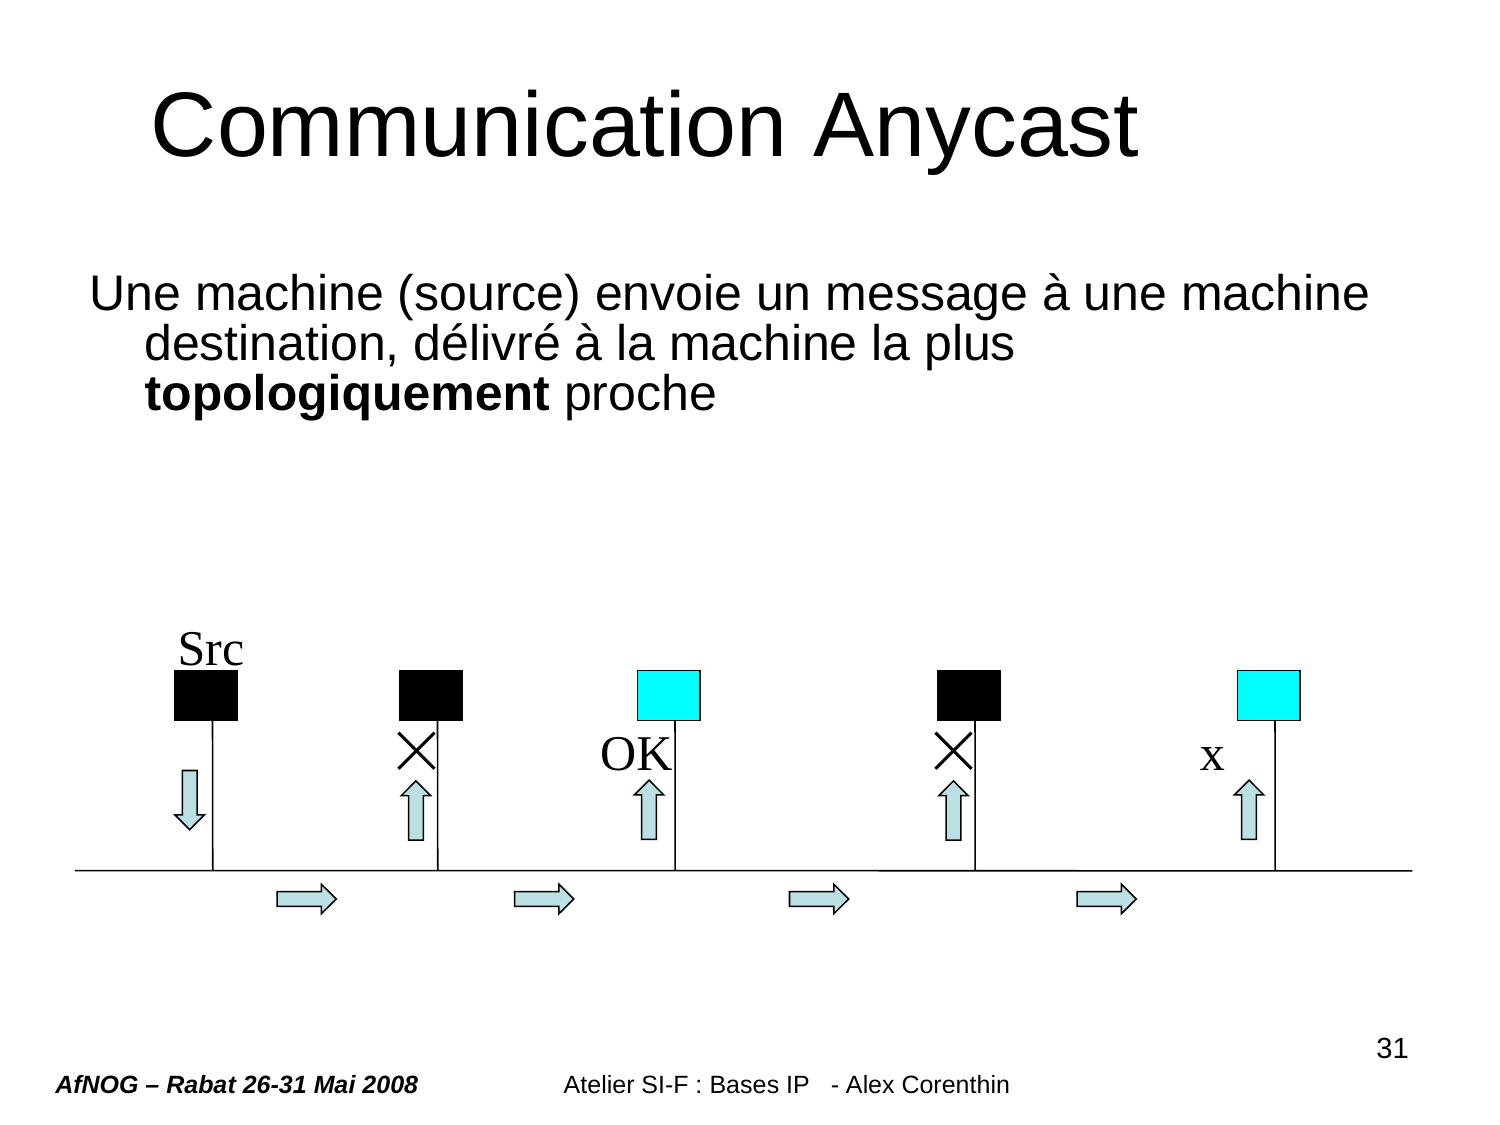

# Communication Anycast
Une machine (source) envoie un message à une machine destination, délivré à la machine la plus topologiquement proche
Src


OK
x
31